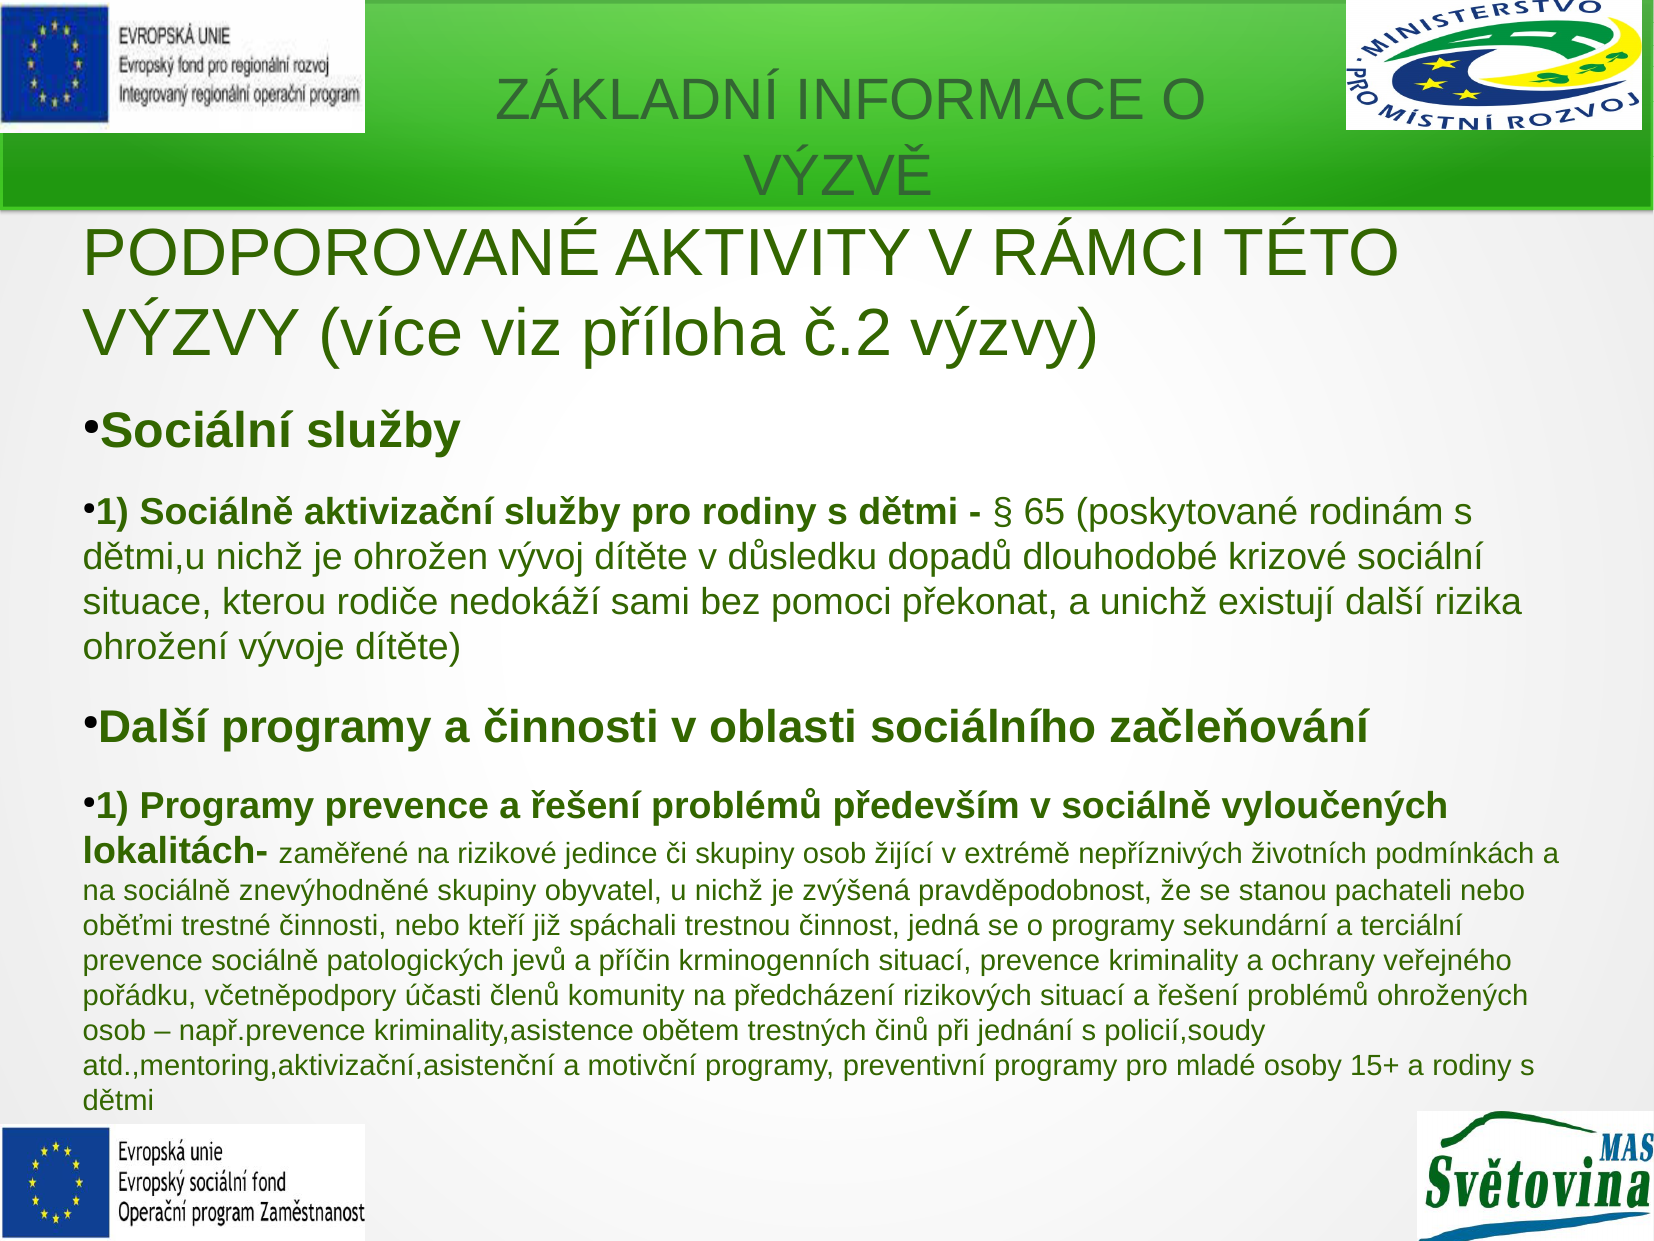

# ZÁKLADNÍ INFORMACE O VÝZVĚ
PODPOROVANÉ AKTIVITY V RÁMCI TÉTO VÝZVY (více viz příloha č.2 výzvy)
Sociální služby
1) Sociálně aktivizační služby pro rodiny s dětmi - § 65 (poskytované rodinám s dětmi,u nichž je ohrožen vývoj dítěte v důsledku dopadů dlouhodobé krizové sociální situace, kterou rodiče nedokáží sami bez pomoci překonat, a unichž existují další rizika ohrožení vývoje dítěte)
Další programy a činnosti v oblasti sociálního začleňování
1) Programy prevence a řešení problémů především v sociálně vyloučených lokalitách- zaměřené na rizikové jedince či skupiny osob žijící v extrémě nepříznivých životních podmínkách a na sociálně znevýhodněné skupiny obyvatel, u nichž je zvýšená pravděpodobnost, že se stanou pachateli nebo oběťmi trestné činnosti, nebo kteří již spáchali trestnou činnost, jedná se o programy sekundární a terciální prevence sociálně patologických jevů a příčin krminogenních situací, prevence kriminality a ochrany veřejného pořádku, včetněpodpory účasti členů komunity na předcházení rizikových situací a řešení problémů ohrožených osob – např.prevence kriminality,asistence obětem trestných činů při jednání s policií,soudy atd.,mentoring,aktivizační,asistenční a motivční programy, preventivní programy pro mladé osoby 15+ a rodiny s dětmi